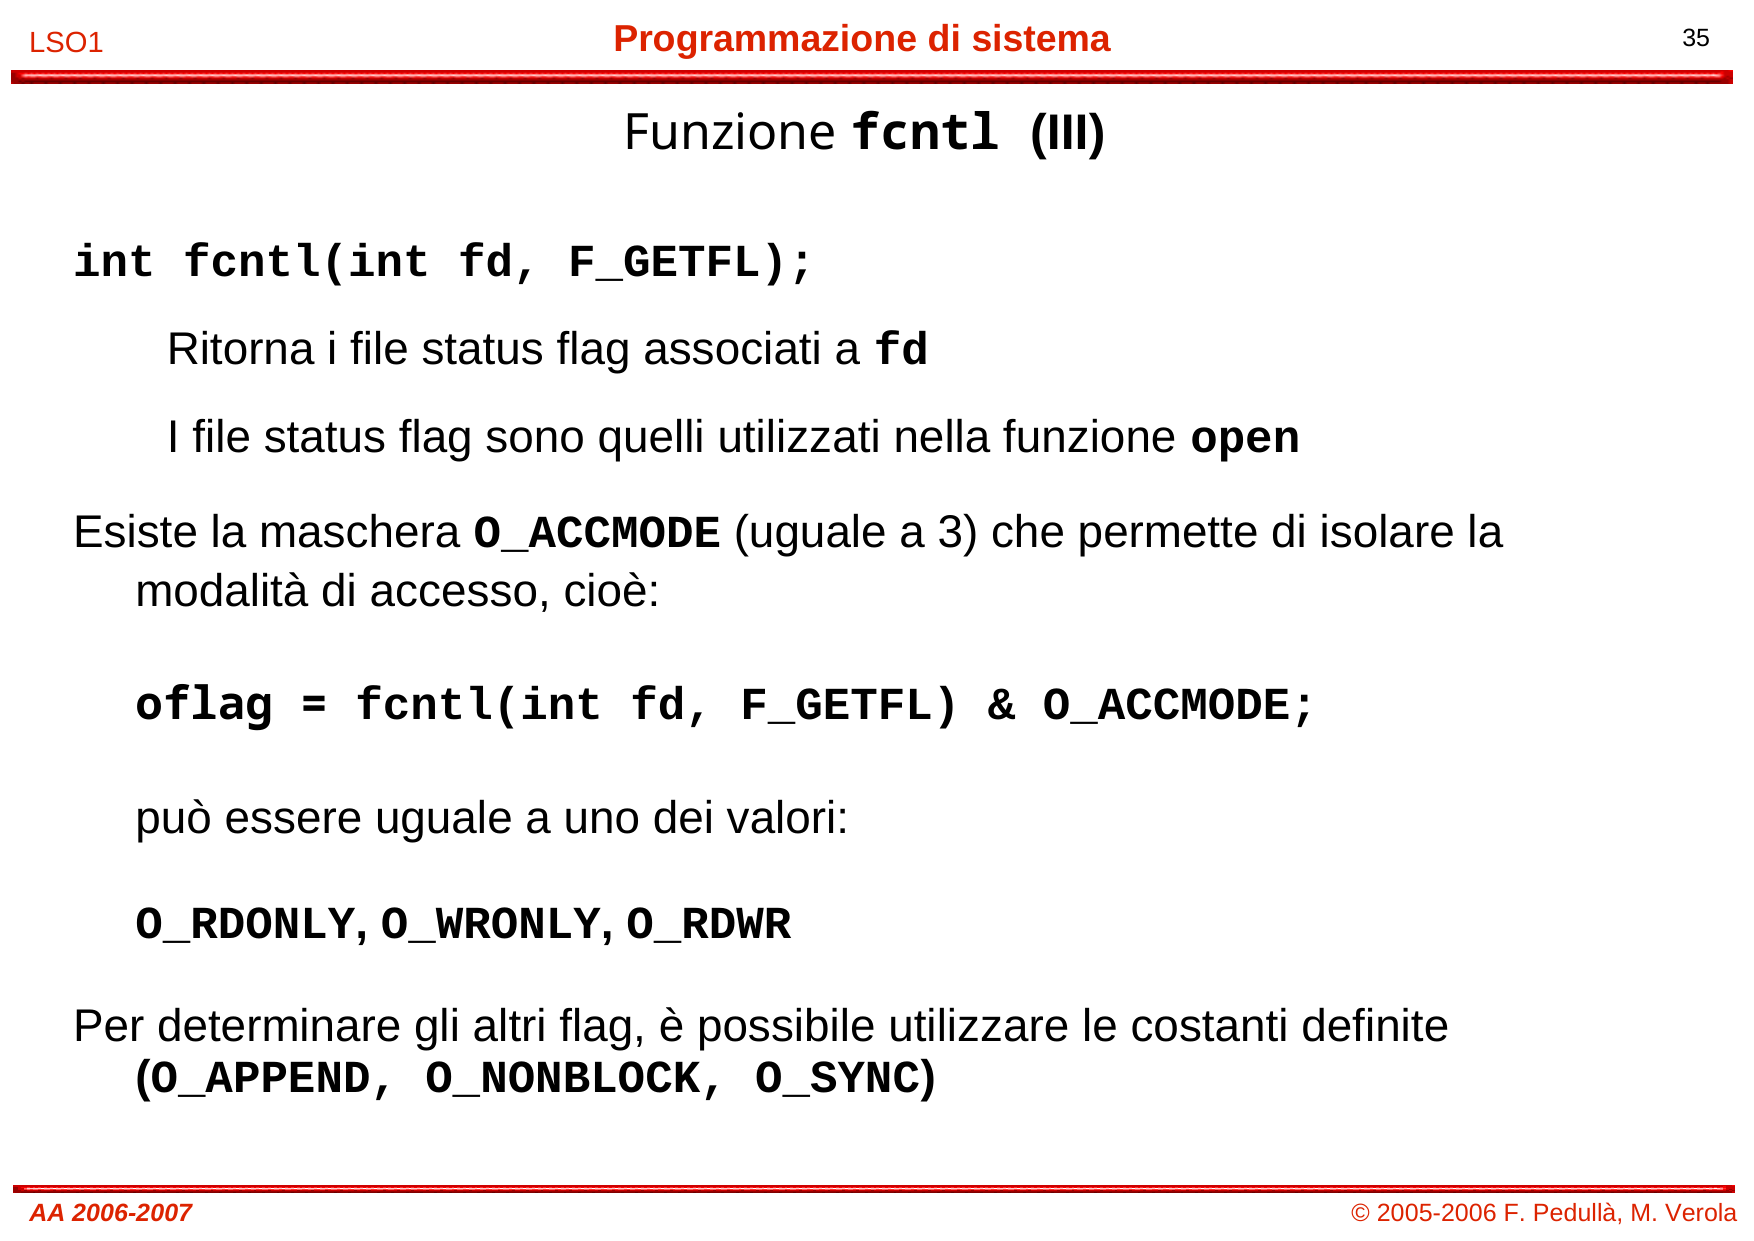

Funzione fcntl (III)
# int fcntl(int fd, F_GETFL);
Ritorna i file status flag associati a fd
I file status flag sono quelli utilizzati nella funzione open
Esiste la maschera O_ACCMODE (uguale a 3) che permette di isolare la modalità di accesso, cioè:
oflag = fcntl(int fd, F_GETFL) & O_ACCMODE;
può essere uguale a uno dei valori:
O_RDONLY, O_WRONLY, O_RDWR
Per determinare gli altri flag, è possibile utilizzare le costanti definite (O_APPEND, O_NONBLOCK, O_SYNC)